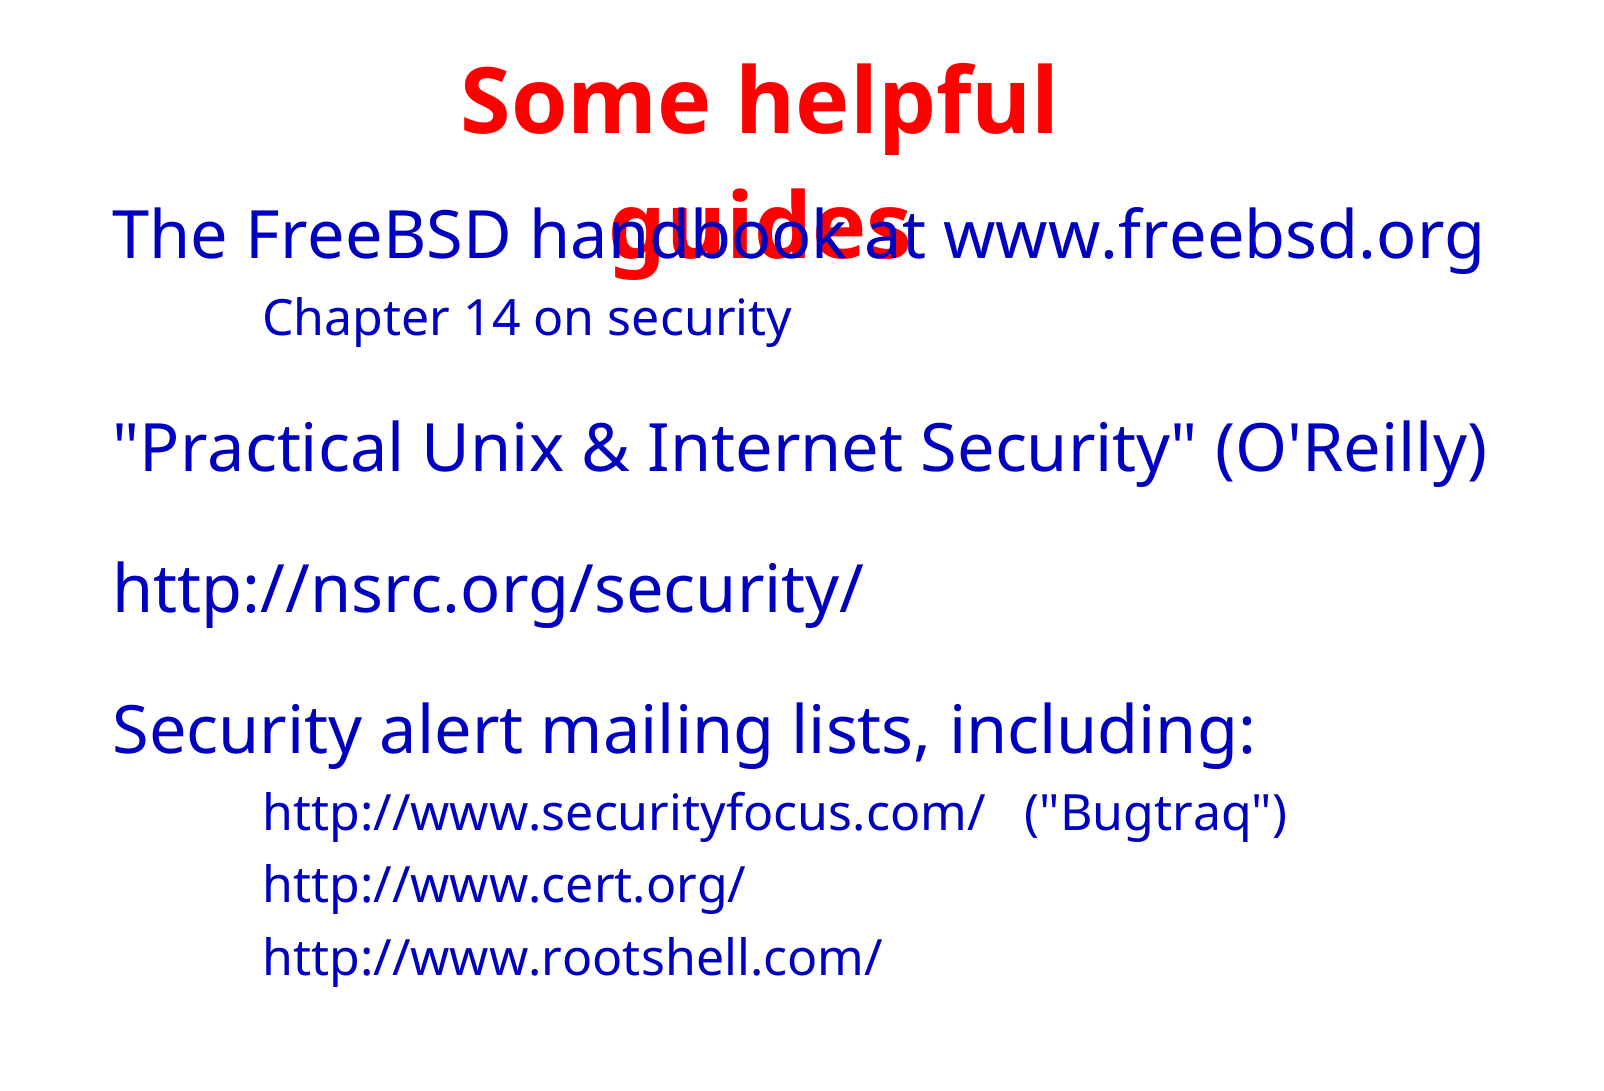

# Some helpful guides
The FreeBSD handbook at www.freebsd.org
Chapter 14 on security
"Practical Unix & Internet Security" (O'Reilly)
http://nsrc.org/security/
Security alert mailing lists, including:
http://www.securityfocus.com/ ("Bugtraq")
http://www.cert.org/
http://www.rootshell.com/